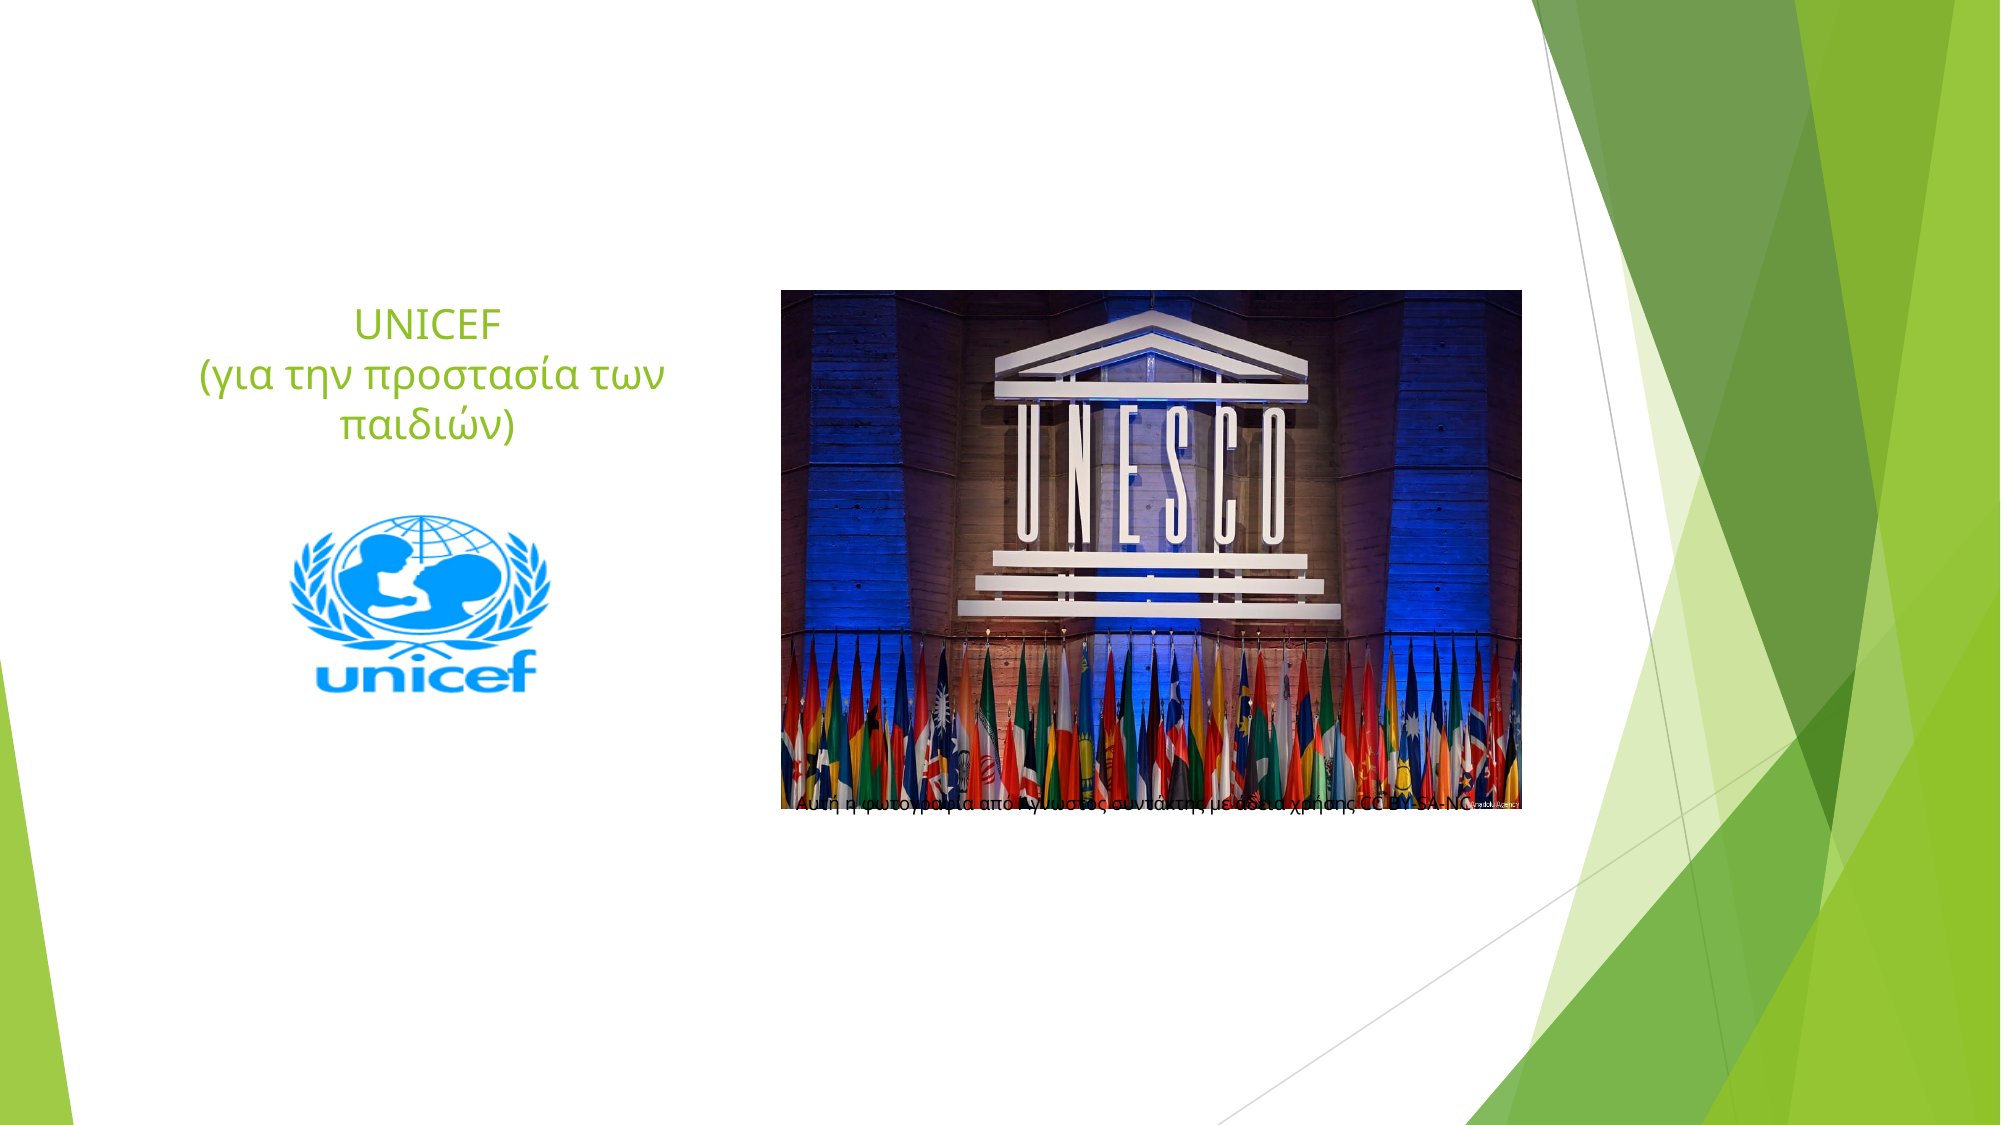

# UNICEF (για την προστασία των παιδιών)
Αυτή η φωτογραφία από Άγνωστος συντάκτης με άδεια χρήσης CC BY-NC
Αυτή η φωτογραφία από Άγνωστος συντάκτης με άδεια χρήσης CC BY-SA-NC